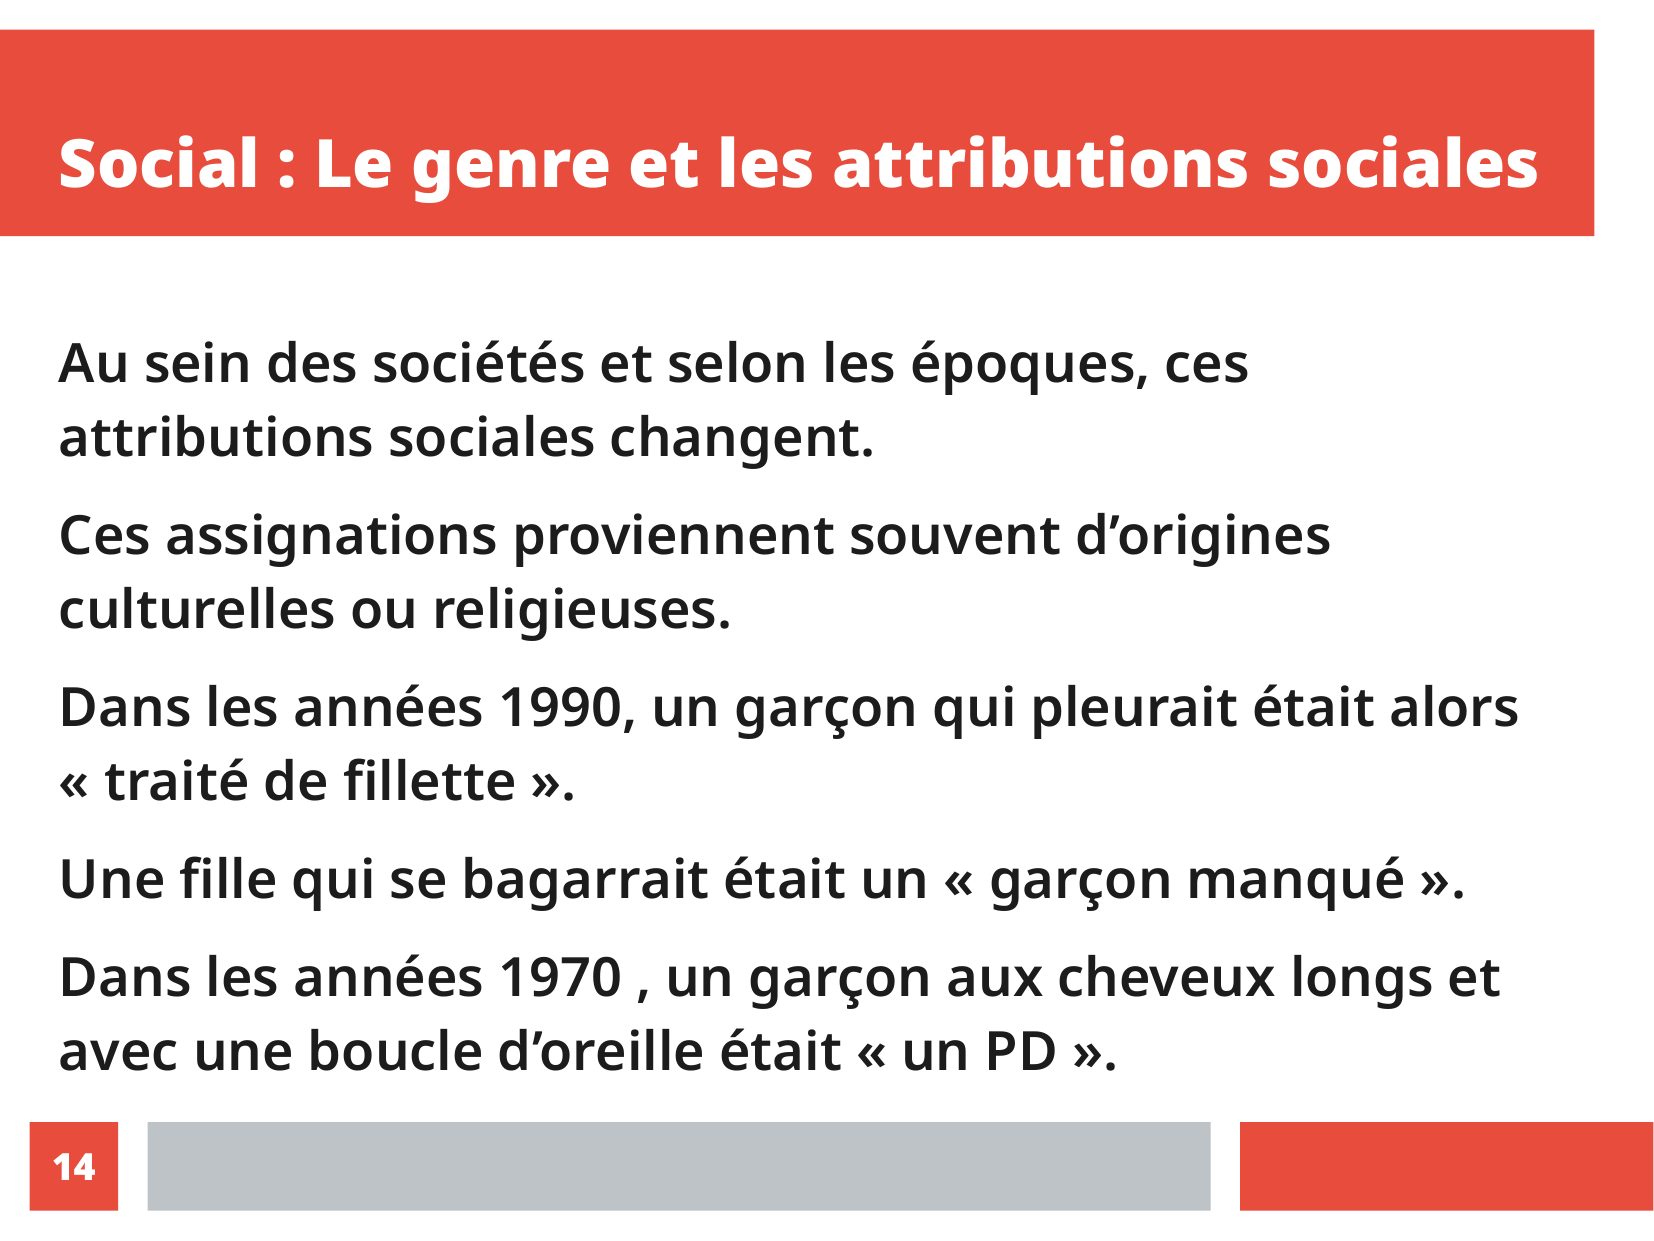

# Social : Le genre et les attributions sociales
Au sein des sociétés et selon les époques, ces attributions sociales changent.
Ces assignations proviennent souvent d’origines culturelles ou religieuses.
Dans les années 1990, un garçon qui pleurait était alors « traité de fillette ».
Une fille qui se bagarrait était un « garçon manqué ».
Dans les années 1970 , un garçon aux cheveux longs et avec une boucle d’oreille était « un PD ».
14